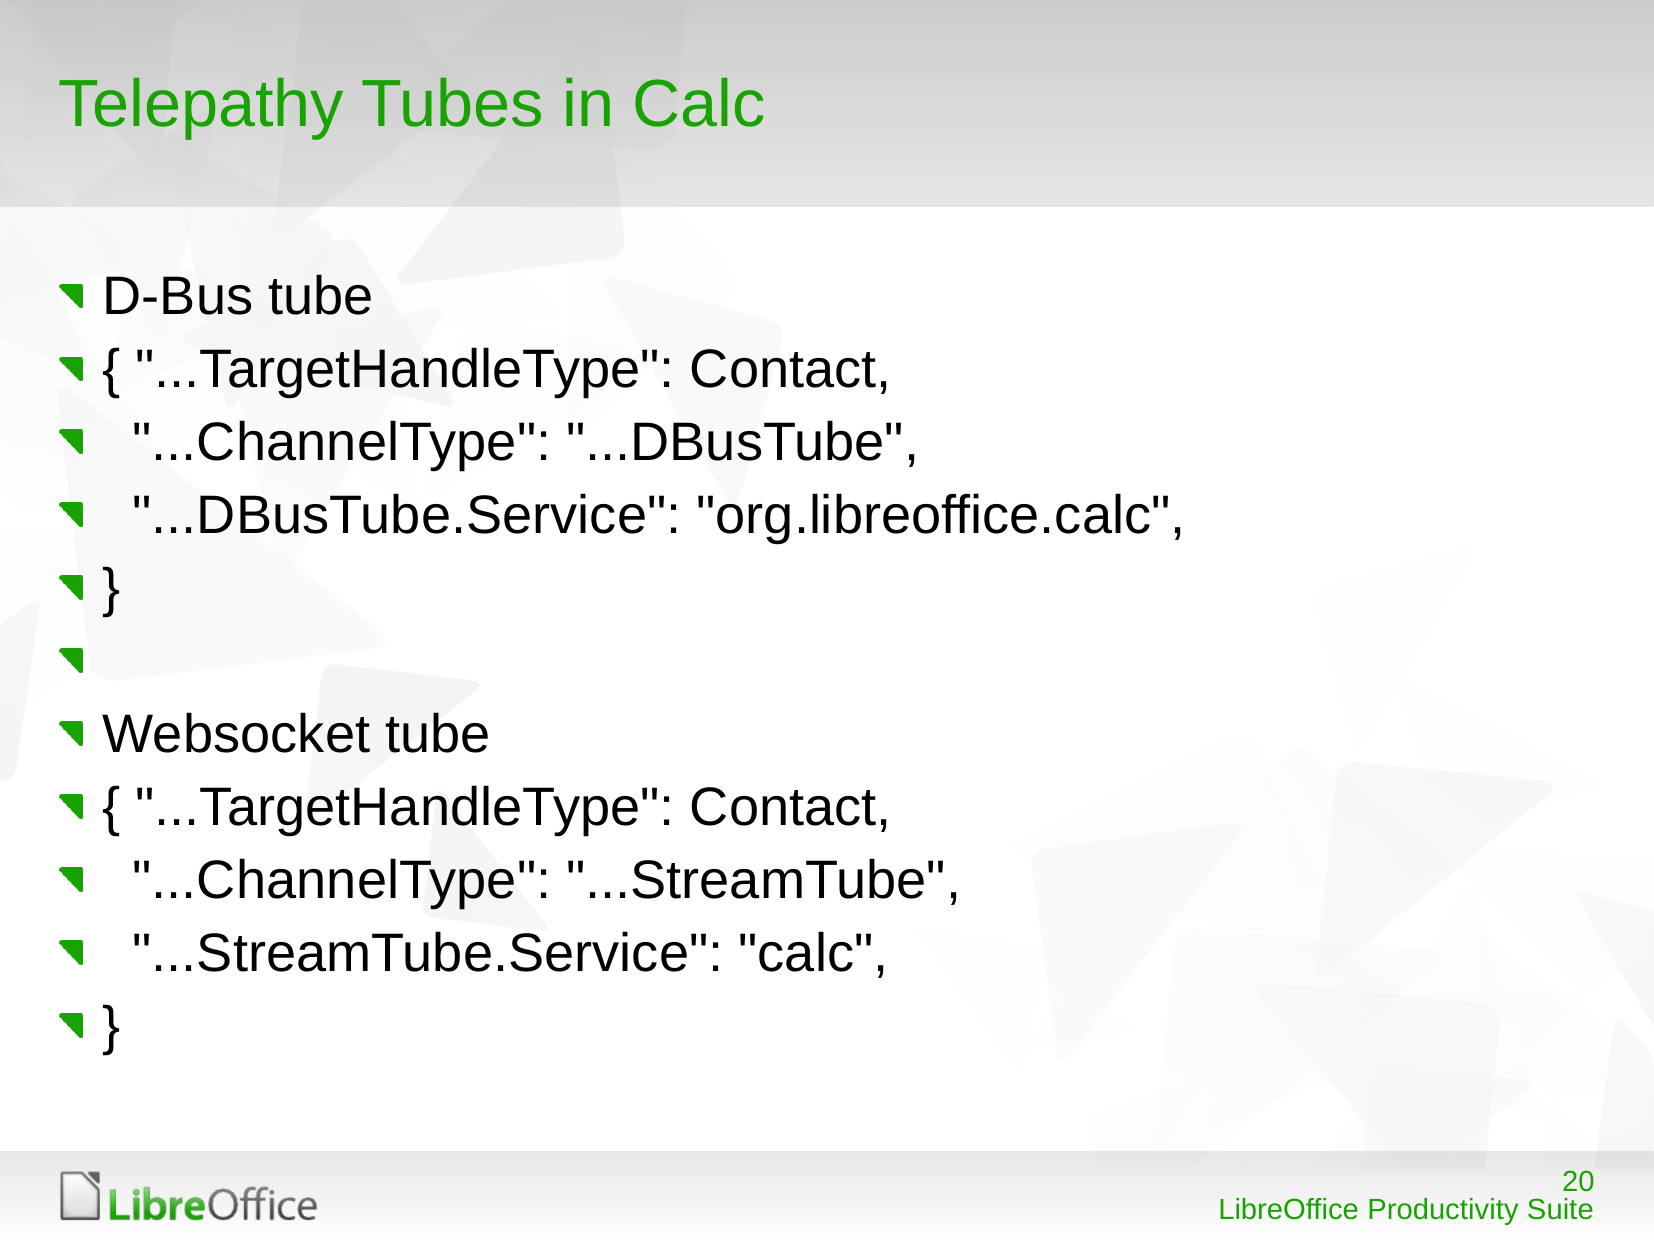

# Telepathy Tubes in Calc
D-Bus tube
{ "...TargetHandleType": Contact,
 "...ChannelType": "...DBusTube",
 "...DBusTube.Service": "org.libreoffice.calc",
}
Websocket tube
{ "...TargetHandleType": Contact,
 "...ChannelType": "...StreamTube",
 "...StreamTube.Service": "calc",
}
20
LibreOffice Productivity Suite